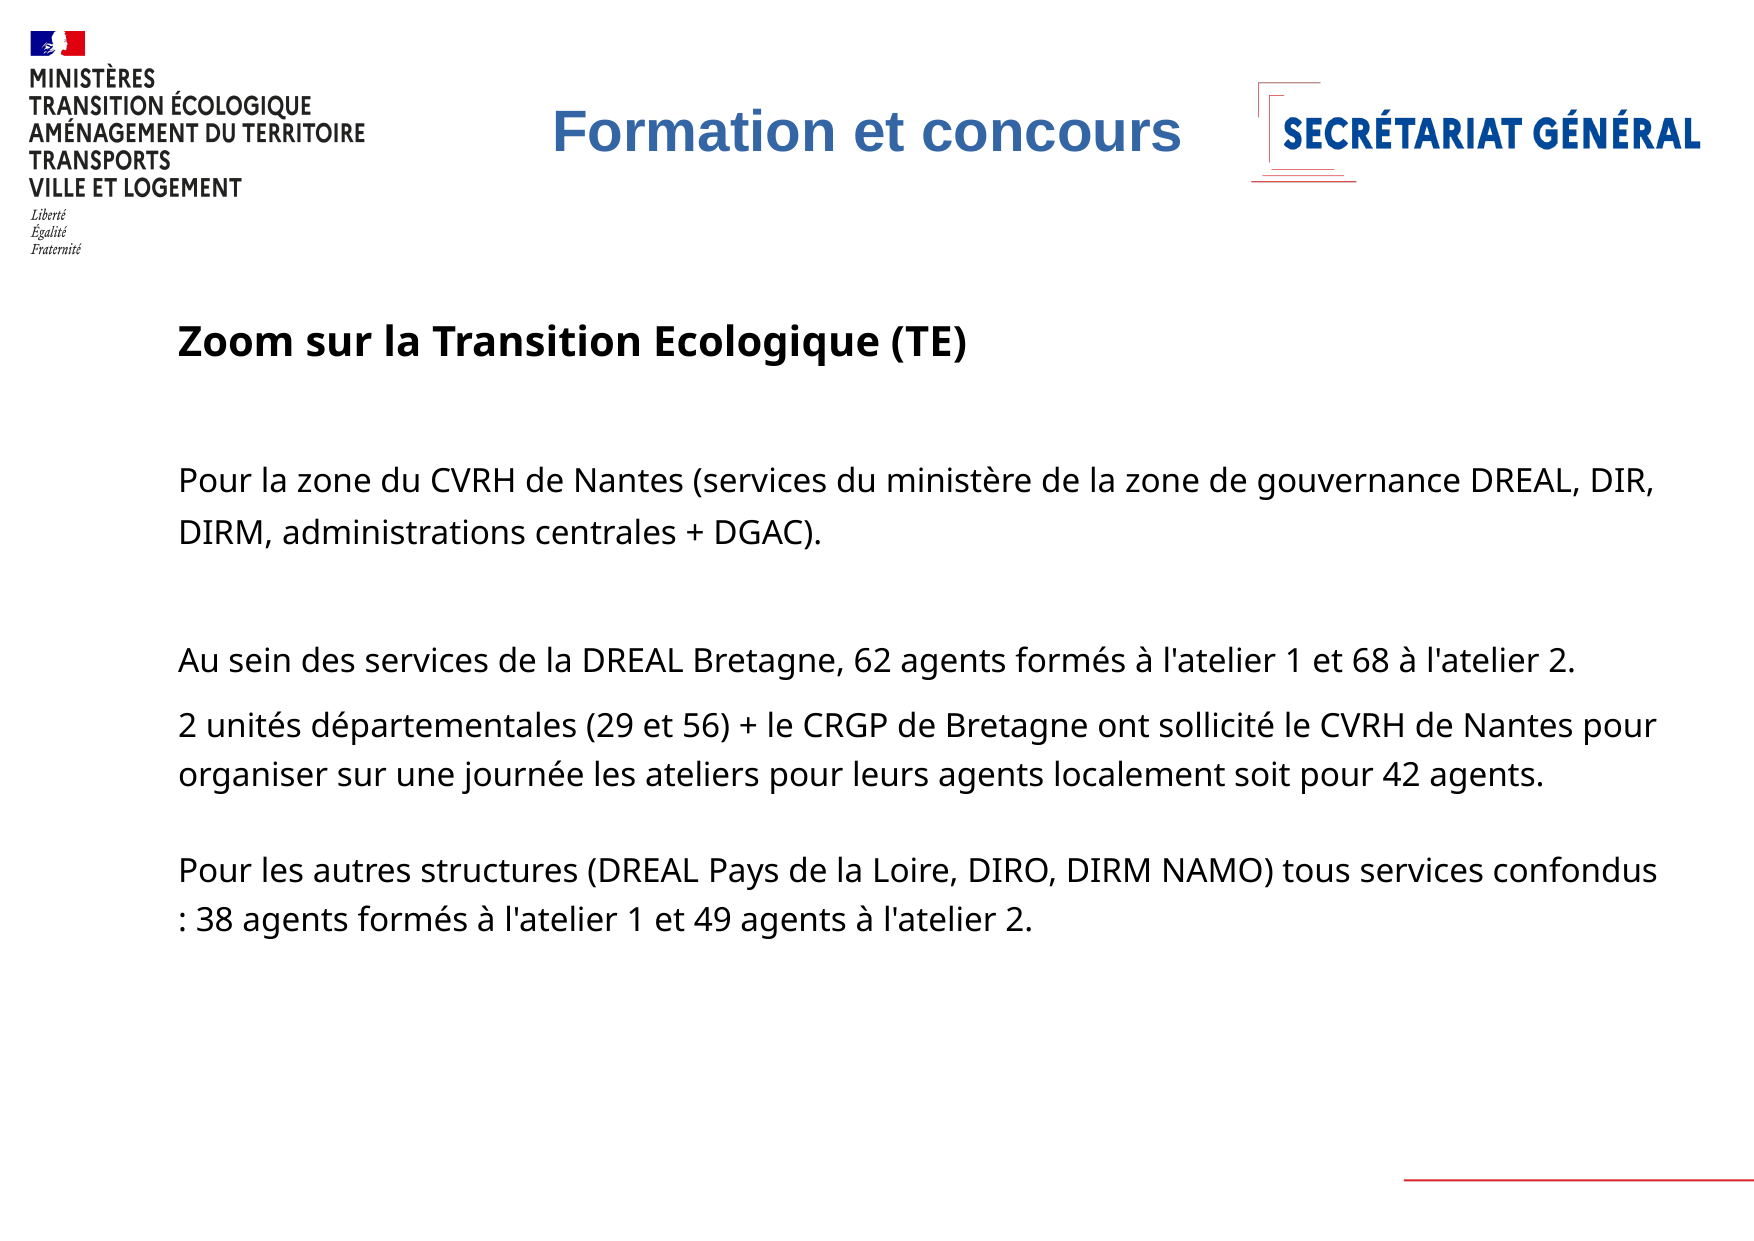

Formation et concours
Zoom sur la Transition Ecologique (TE)
Pour la zone du CVRH de Nantes (services du ministère de la zone de gouvernance DREAL, DIR, DIRM, administrations centrales + DGAC).
Au sein des services de la DREAL Bretagne, 62 agents formés à l'atelier 1 et 68 à l'atelier 2.
2 unités départementales (29 et 56) + le CRGP de Bretagne ont sollicité le CVRH de Nantes pour organiser sur une journée les ateliers pour leurs agents localement soit pour 42 agents.
Pour les autres structures (DREAL Pays de la Loire, DIRO, DIRM NAMO) tous services confondus : 38 agents formés à l'atelier 1 et 49 agents à l'atelier 2.